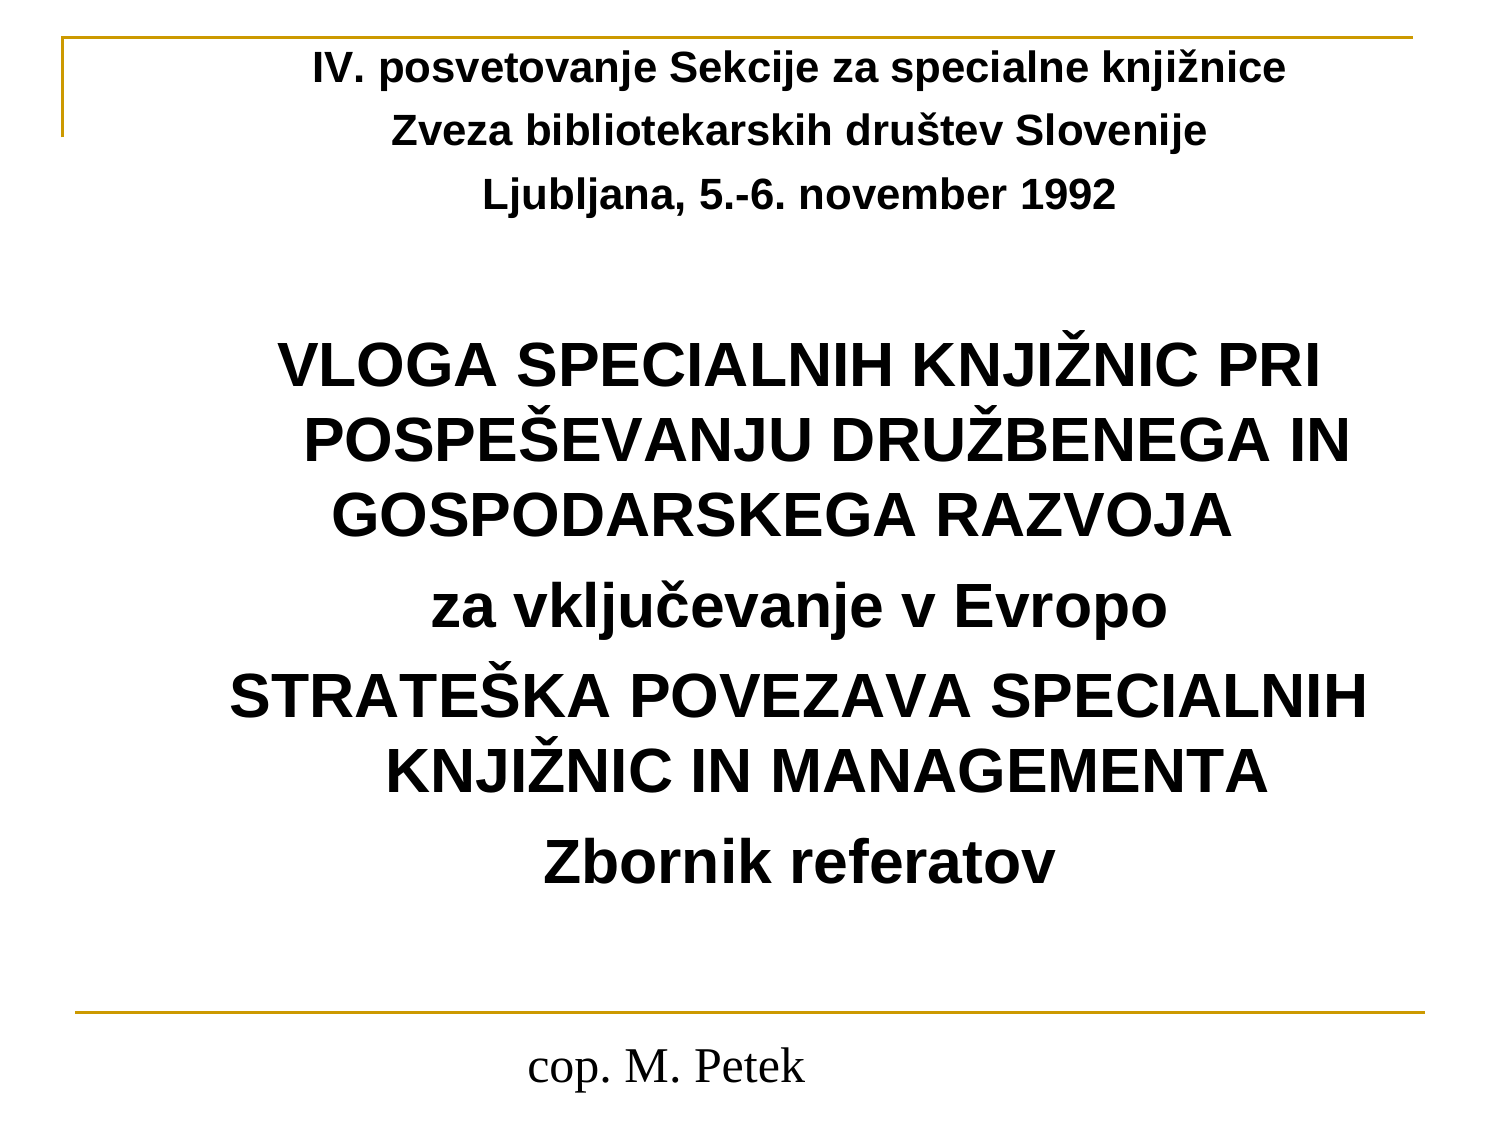

# IV. posvetovanje Sekcije za specialne knjižnice
Zveza bibliotekarskih društev Slovenije
Ljubljana, 5.-6. november 1992
VLOGA SPECIALNIH KNJIŽNIC PRI POSPEŠEVANJU DRUŽBENEGA IN GOSPODARSKEGA RAZVOJA
za vključevanje v Evropo
STRATEŠKA POVEZAVA SPECIALNIH KNJIŽNIC IN MANAGEMENTA
Zbornik referatov
cop. M. Petek